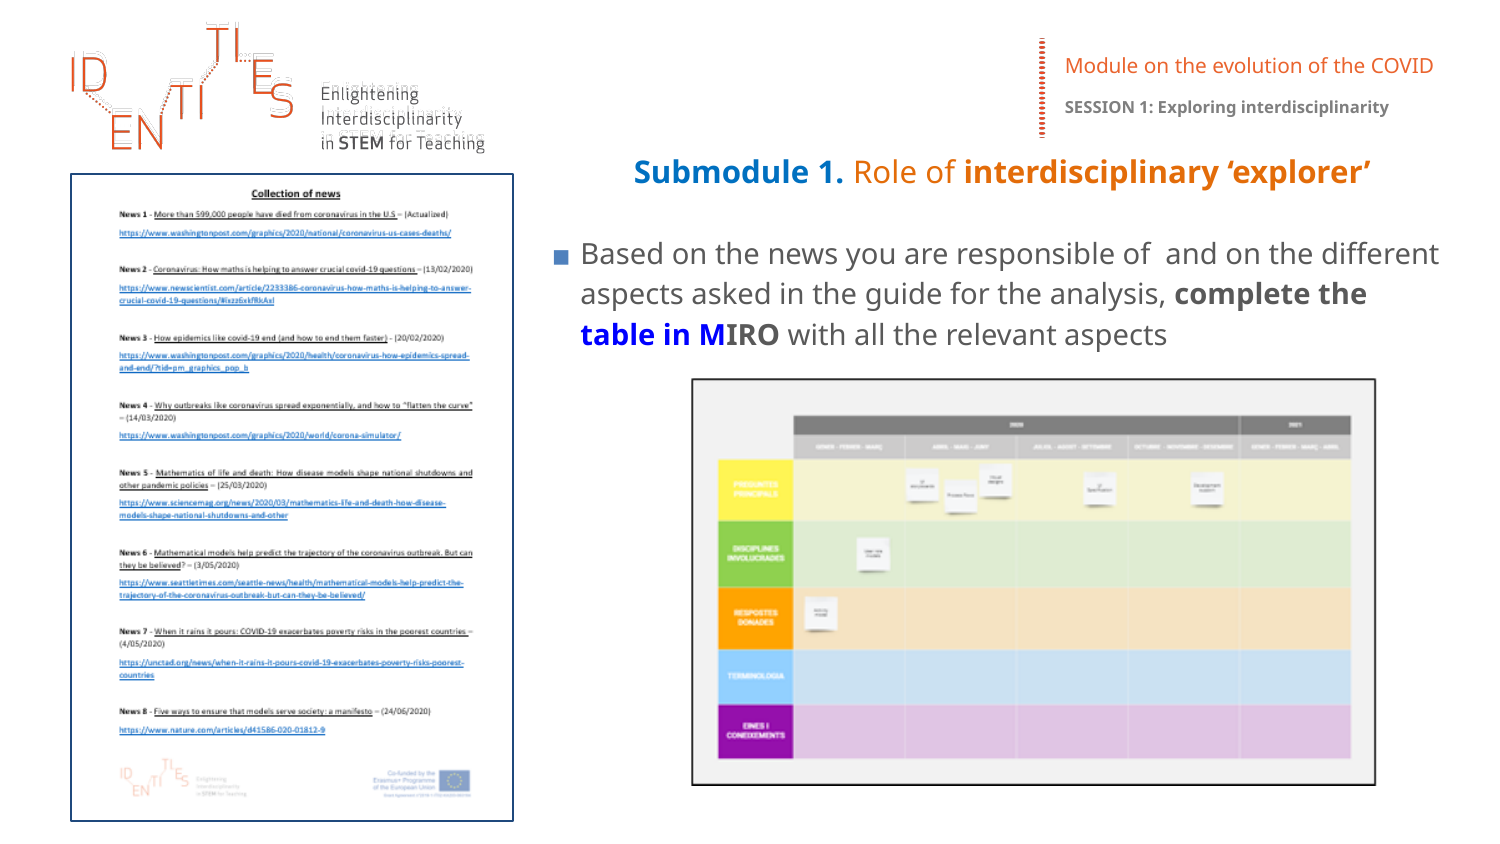

Module on the evolution of the COVID
SESSION 1: Exploring interdisciplinarity
Submodule 1. Role of interdisciplinary ‘explorer’
Based on the news you are responsible of and on the different aspects asked in the guide for the analysis, complete the table in MIRO with all the relevant aspects